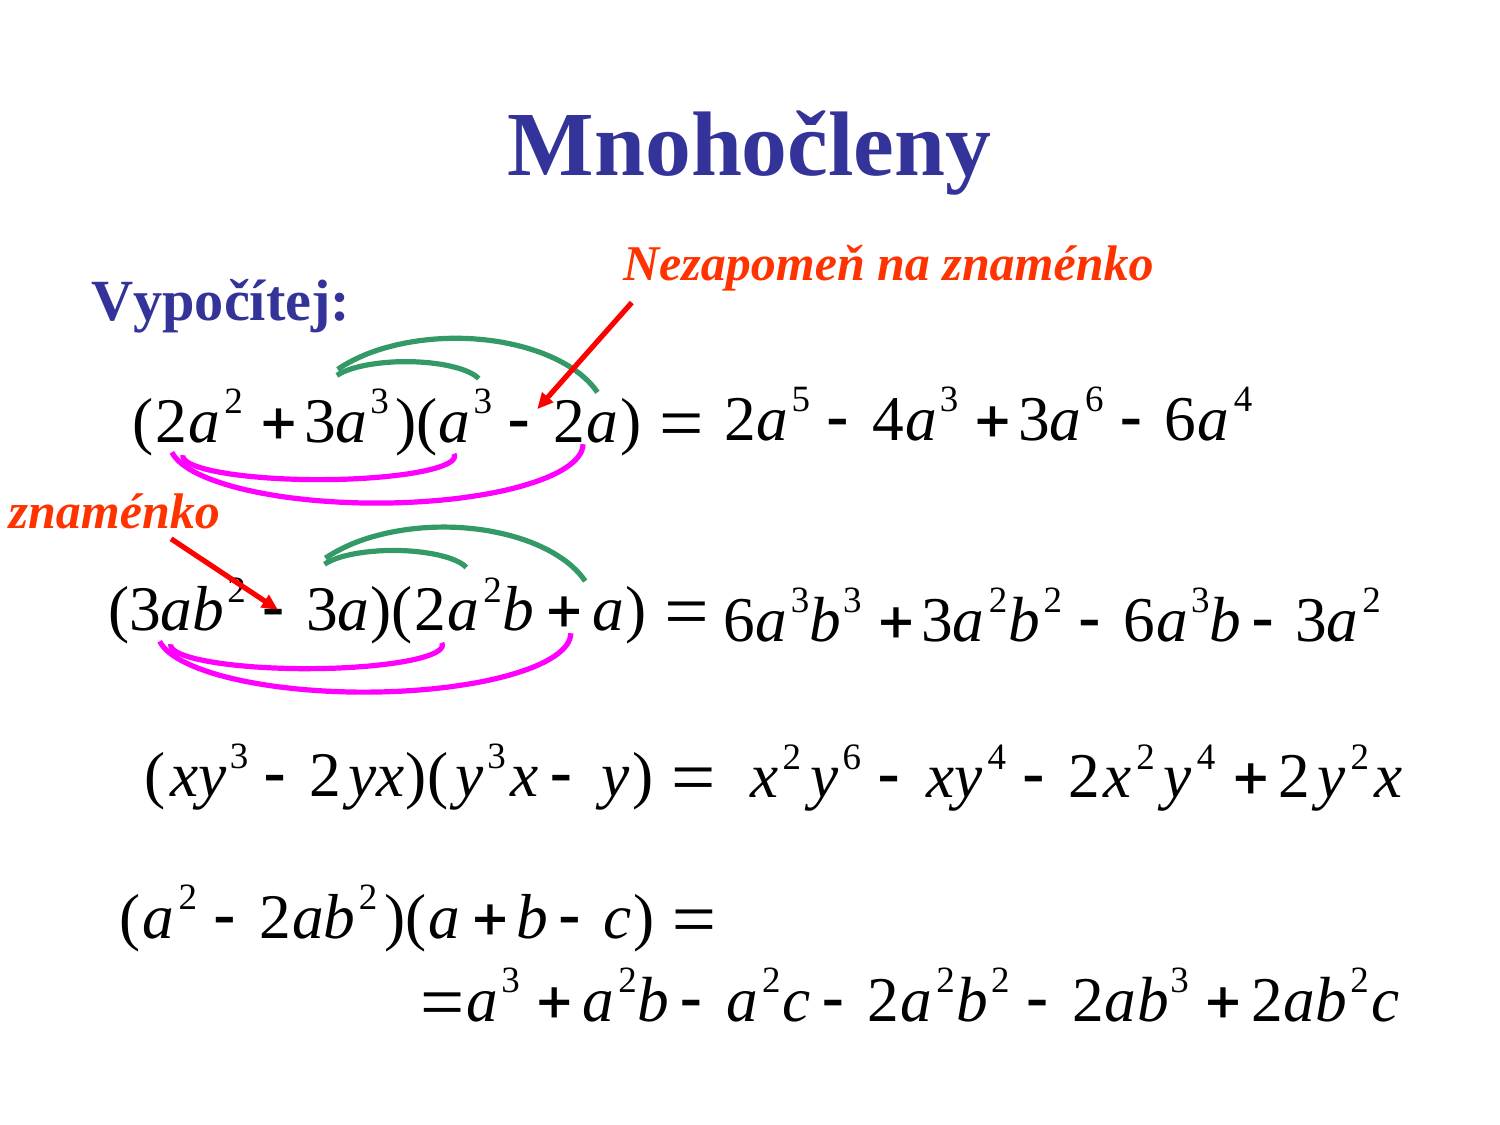

# Mnohočleny
Nezapomeň na znaménko
Vypočítej:
znaménko